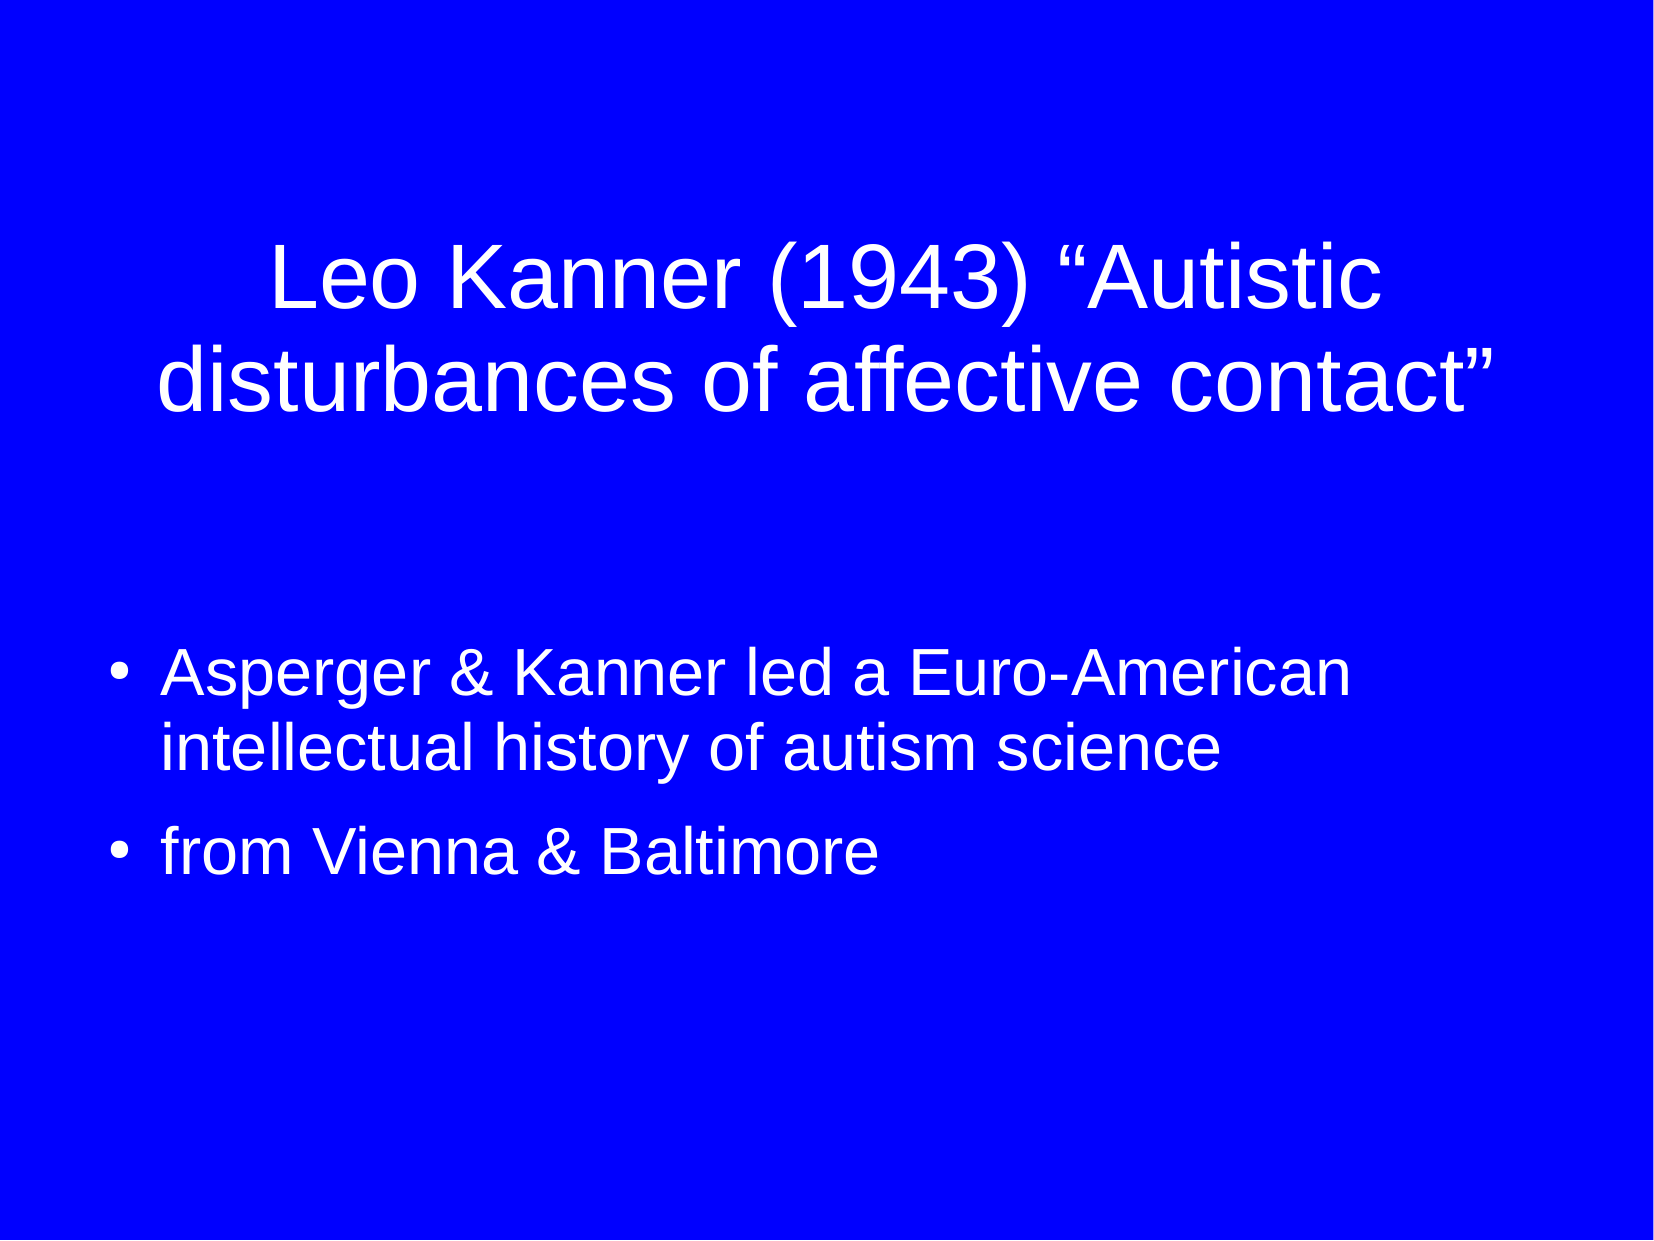

# Leo Kanner (1943) “Autistic disturbances of affective contact”
Asperger & Kanner led a Euro-American intellectual history of autism science
from Vienna & Baltimore